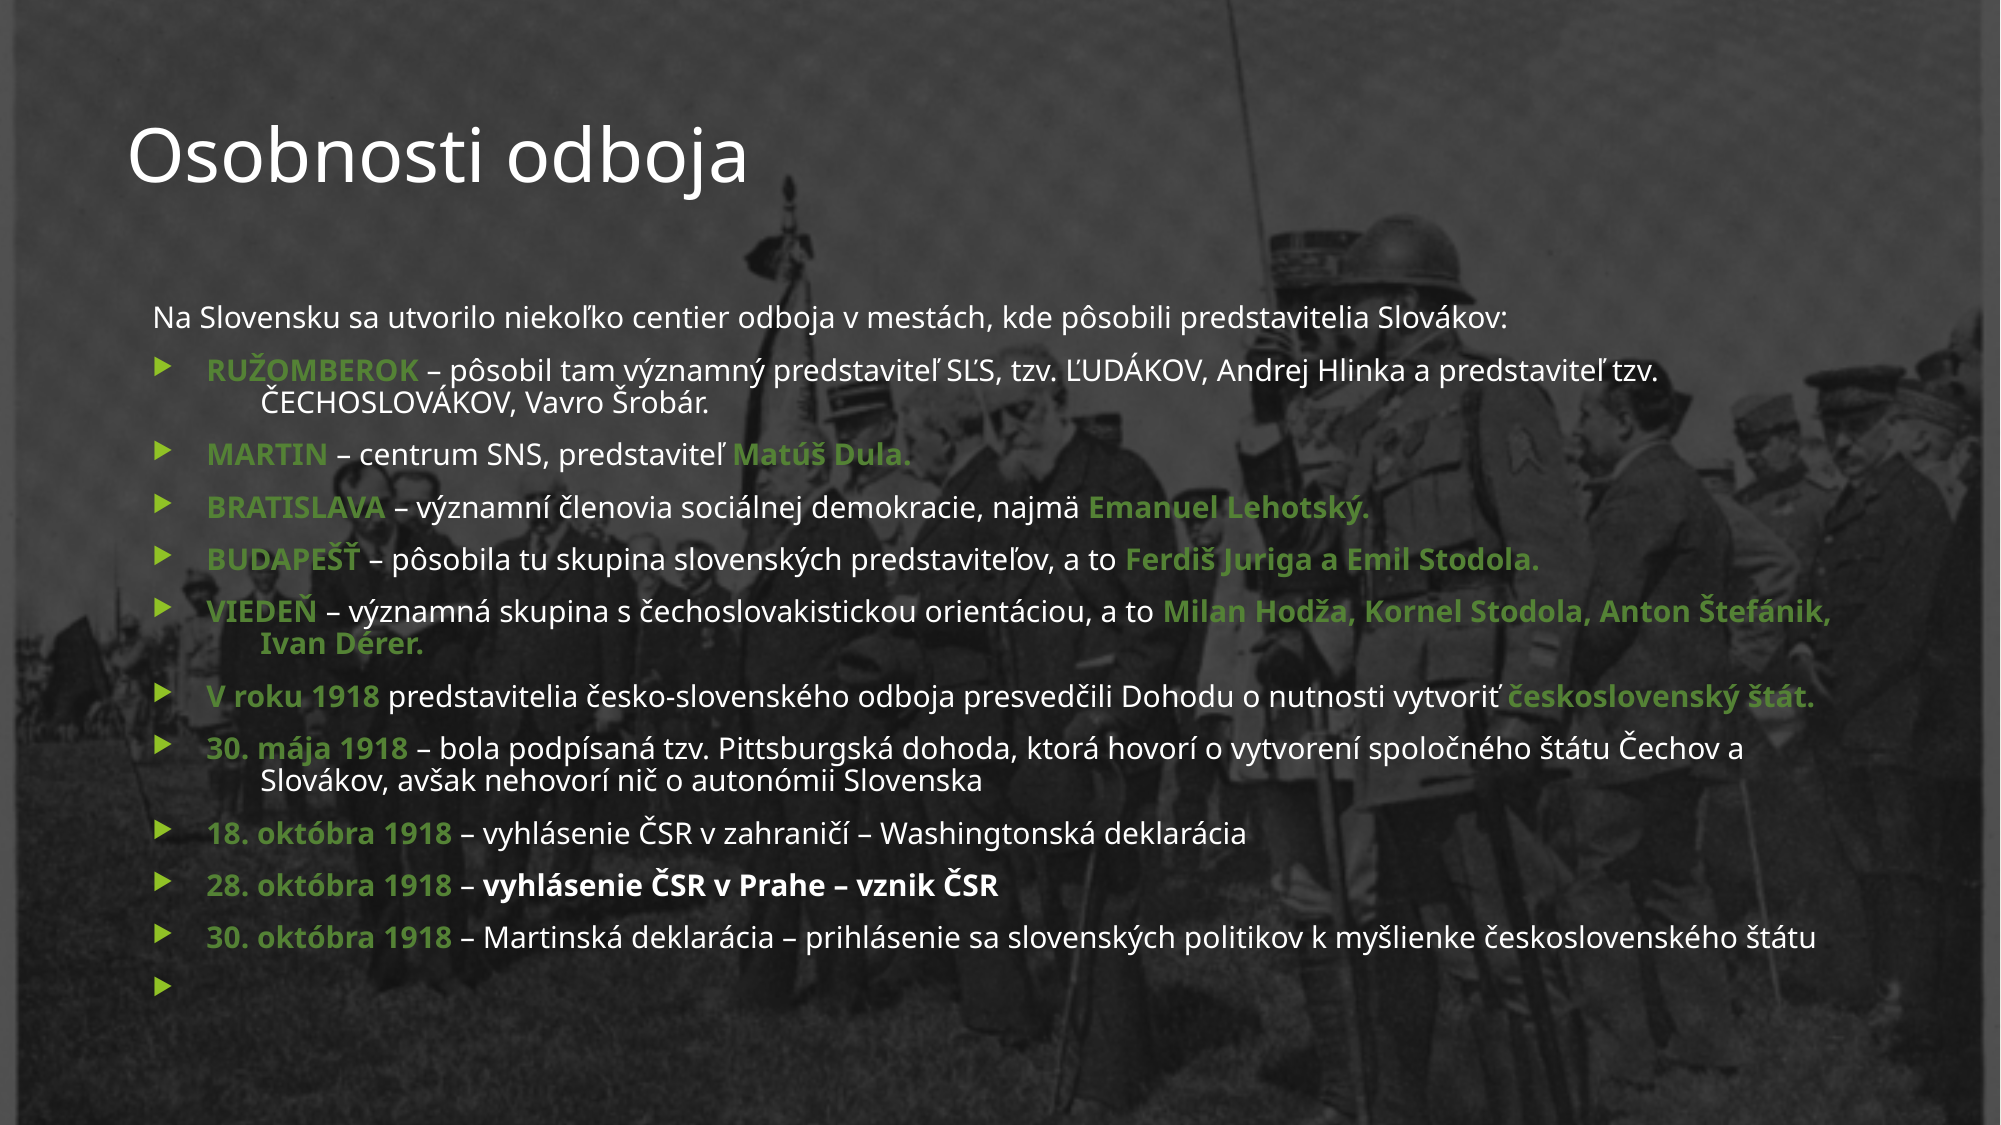

# Osobnosti odboja
Na Slovensku sa utvorilo niekoľko centier odboja v mestách, kde pôsobili predstavitelia Slovákov:
RUŽOMBEROK – pôsobil tam významný predstaviteľ SĽS, tzv. ĽUDÁKOV, Andrej Hlinka a predstaviteľ tzv. ČECHOSLOVÁKOV, Vavro Šrobár.
MARTIN – centrum SNS, predstaviteľ Matúš Dula.
BRATISLAVA – významní členovia sociálnej demokracie, najmä Emanuel Lehotský.
BUDAPEŠŤ – pôsobila tu skupina slovenských predstaviteľov, a to Ferdiš Juriga a Emil Stodola.
VIEDEŇ – významná skupina s čechoslovakistickou orientáciou, a to Milan Hodža, Kornel Stodola, Anton Štefánik, Ivan Dérer.
V roku 1918 predstavitelia česko-slovenského odboja presvedčili Dohodu o nutnosti vytvoriť československý štát.
30. mája 1918 – bola podpísaná tzv. Pittsburgská dohoda, ktorá hovorí o vytvorení spoločného štátu Čechov a Slovákov, avšak nehovorí nič o autonómii Slovenska
18. októbra 1918 – vyhlásenie ČSR v zahraničí – Washingtonská deklarácia
28. októbra 1918 – vyhlásenie ČSR v Prahe – vznik ČSR
30. októbra 1918 – Martinská deklarácia – prihlásenie sa slovenských politikov k myšlienke československého štátu